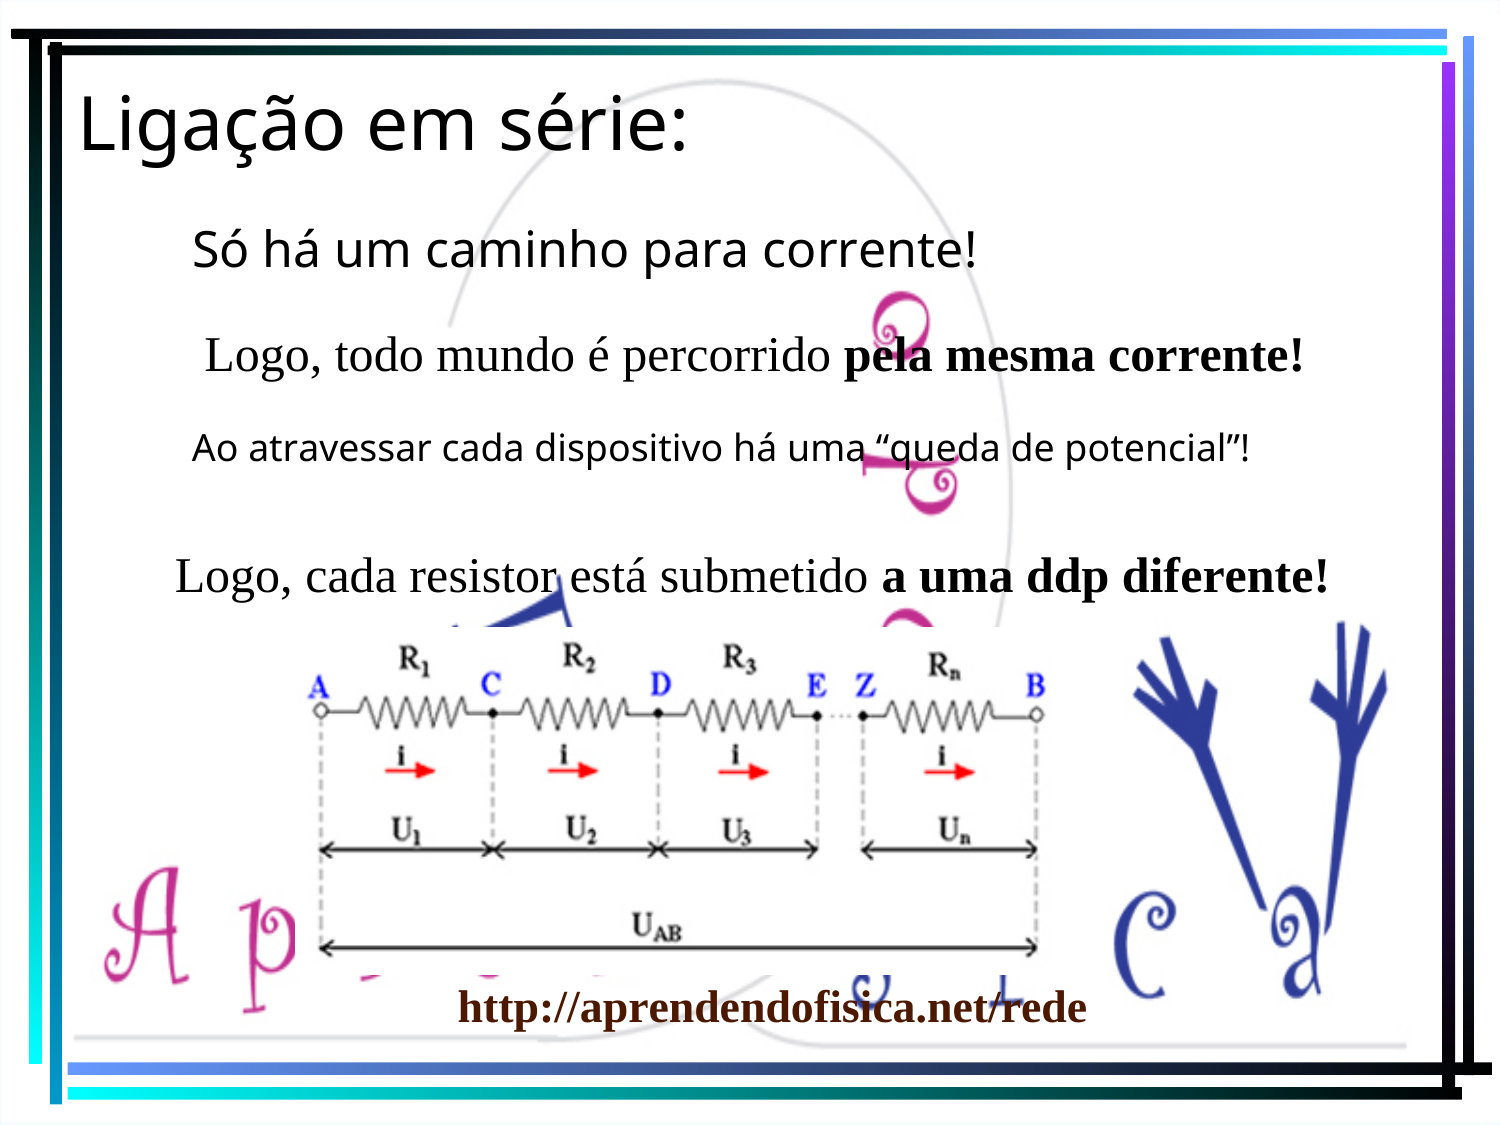

# Ligação em série:
 Só há um caminho para corrente!
 Logo, todo mundo é percorrido pela mesma corrente!
Ao atravessar cada dispositivo há uma “queda de potencial”!
 Logo, cada resistor está submetido a uma ddp diferente!
http://aprendendofisica.net/rede